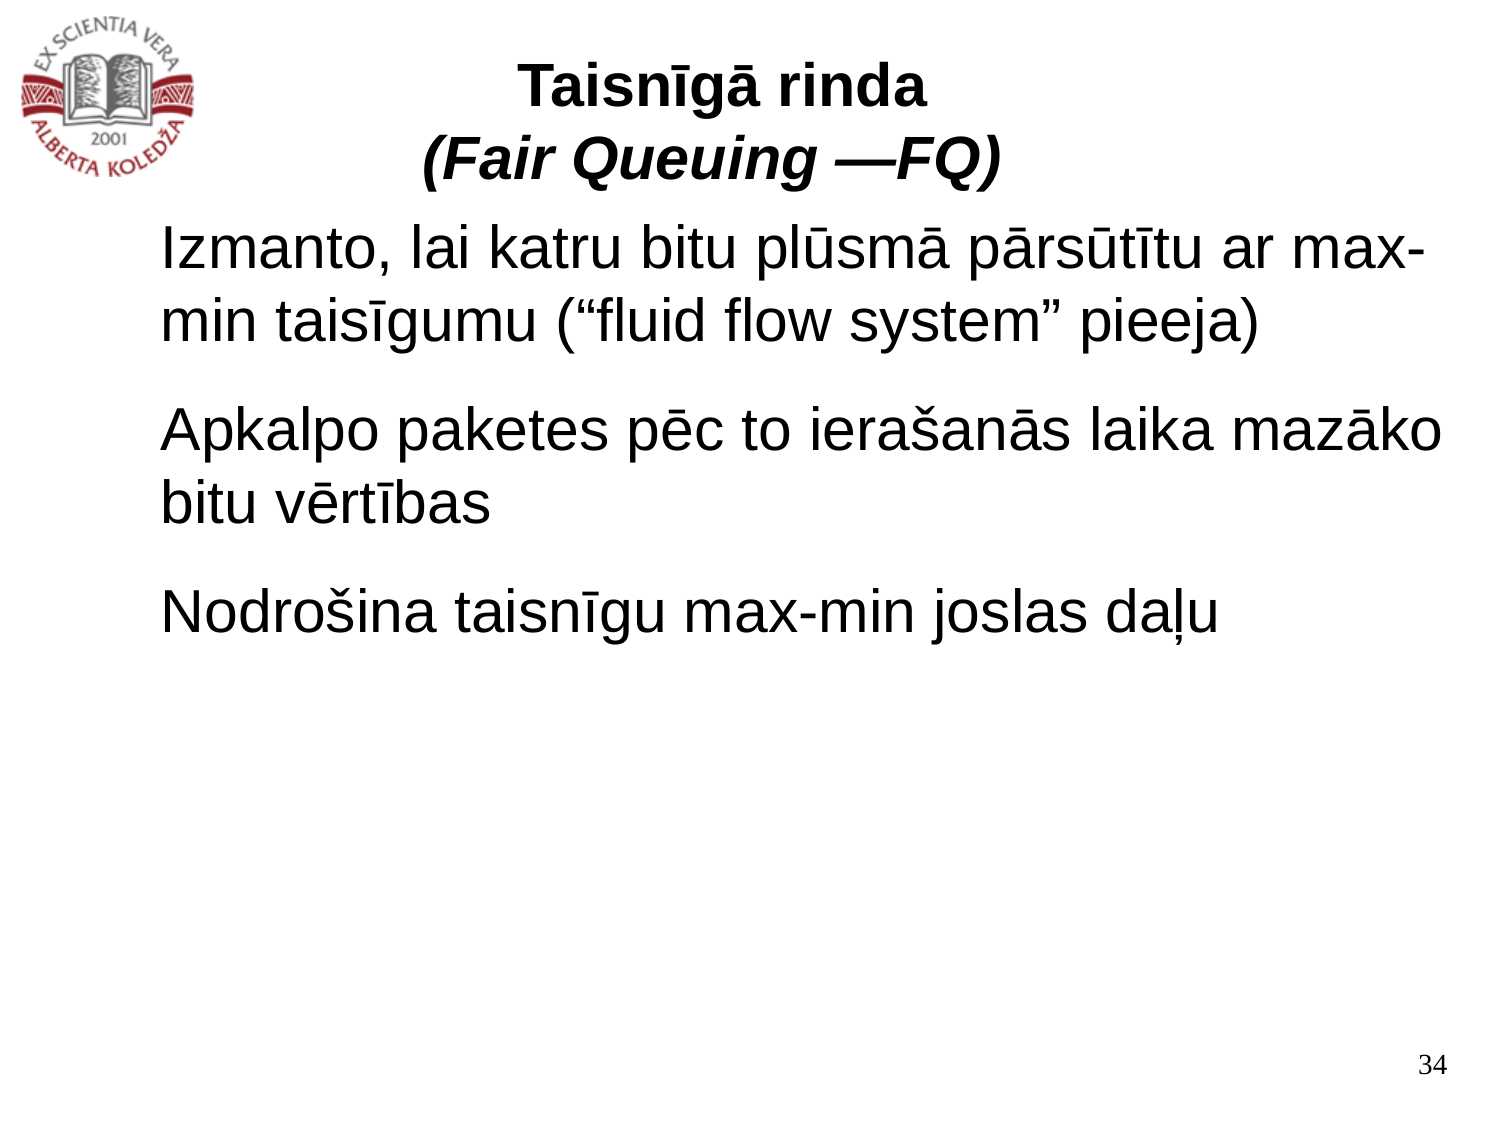

# Taisnīgā rinda (Fair Queuing —FQ)
Izmanto, lai katru bitu plūsmā pārsūtītu ar max-min taisīgumu (“fluid flow system” pieeja)
Apkalpo paketes pēc to ierašanās laika mazāko bitu vērtības
Nodrošina taisnīgu max-min joslas daļu